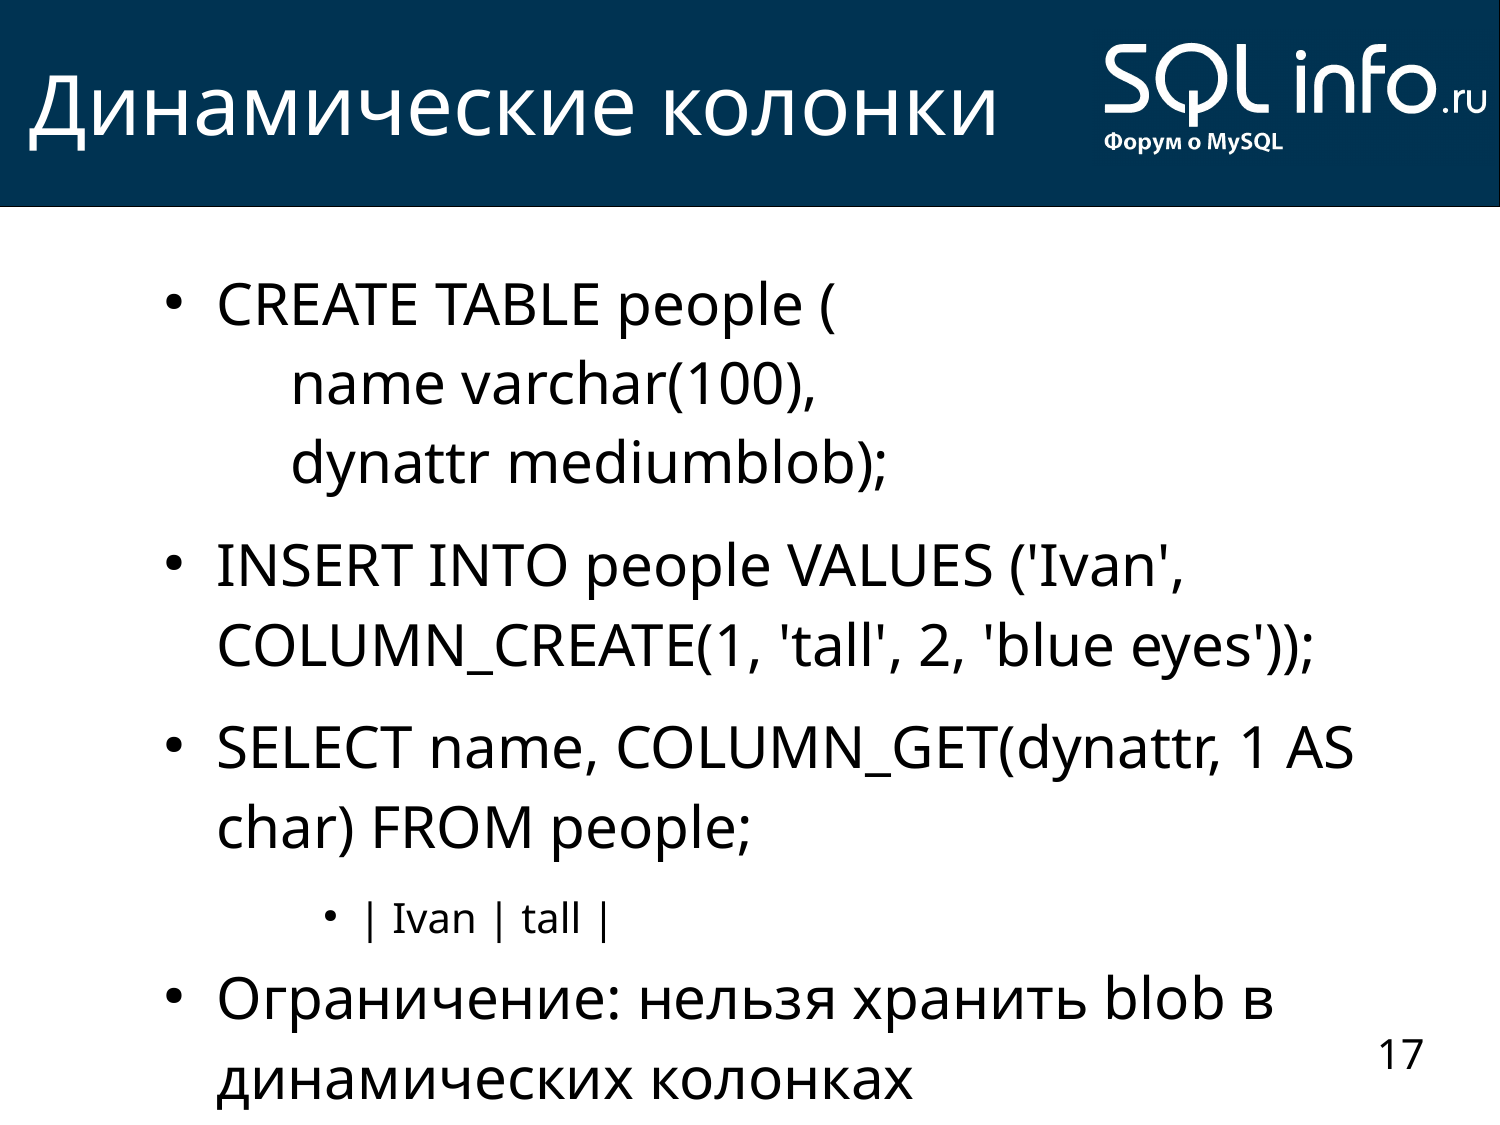

# Динамические колонки
CREATE TABLE people (
	name varchar(100),
	dynattr mediumblob);
INSERT INTO people VALUES ('Ivan', COLUMN_CREATE(1, 'tall', 2, 'blue eyes'));
SELECT name, COLUMN_GET(dynattr, 1 AS char) FROM people;
| Ivan | tall |
Ограничение: нельзя хранить blob в динамических колонках
17